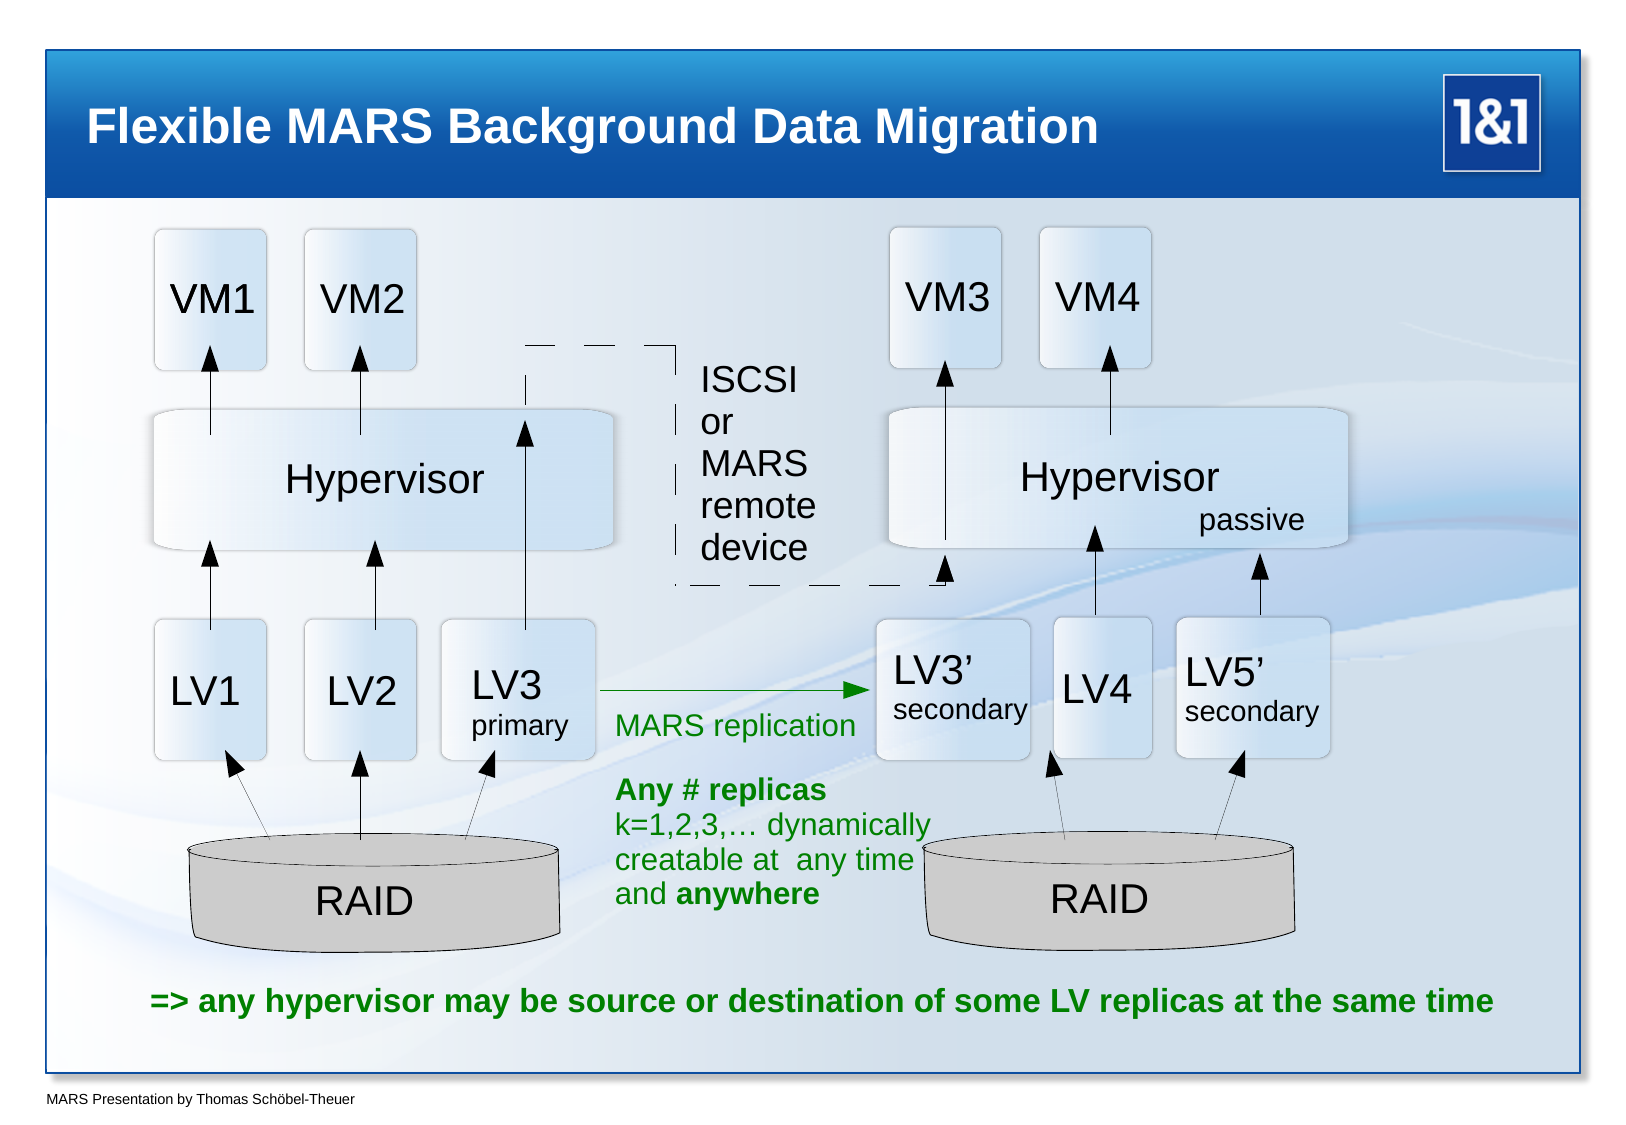

# Flexible MARS Background Data Migration
VM3
VM4
VM1
VM1
VM2
ISCSI
or
MARS
remote
device
Hypervisor
Hypervisor
passive
LV3’
secondary
LV5’
secondary
LV3
primary
LV4
LV1
LV2
MARS replication
Any # replicas
k=1,2,3,… dynamically
creatable at any time
and anywhere
RAID
RAID
=> any hypervisor may be source or destination of some LV replicas at the same time
MARS Presentation by Thomas Schöbel-Theuer